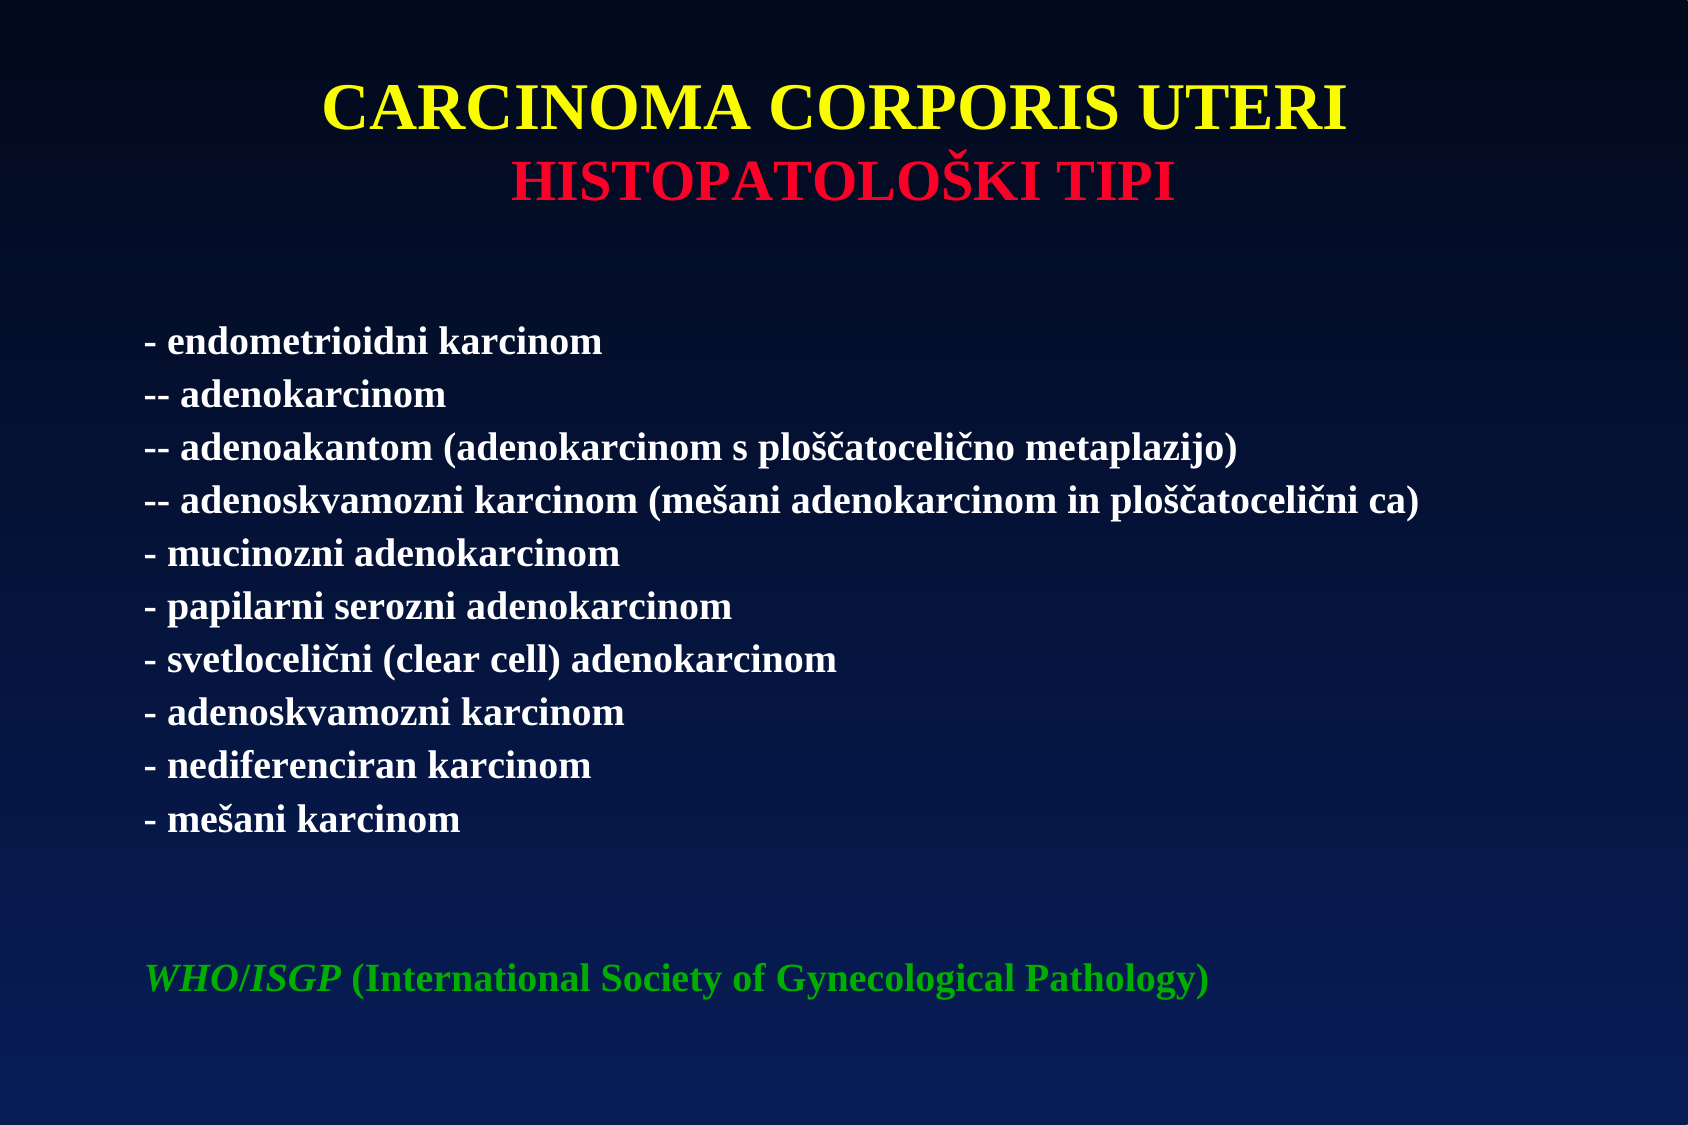

# CARCINOMA CORPORIS UTERI HISTOPATOLOŠKI TIPI
	- endometrioidni karcinom
		-- adenokarcinom
		-- adenoakantom (adenokarcinom s ploščatocelično metaplazijo)
		-- adenoskvamozni karcinom (mešani adenokarcinom in ploščatocelični ca)
	- mucinozni adenokarcinom
	- papilarni serozni adenokarcinom
	- svetlocelični (clear cell) adenokarcinom
	- adenoskvamozni karcinom
	- nediferenciran karcinom
	- mešani karcinom
			WHO/ISGP (International Society of Gynecological Pathology)